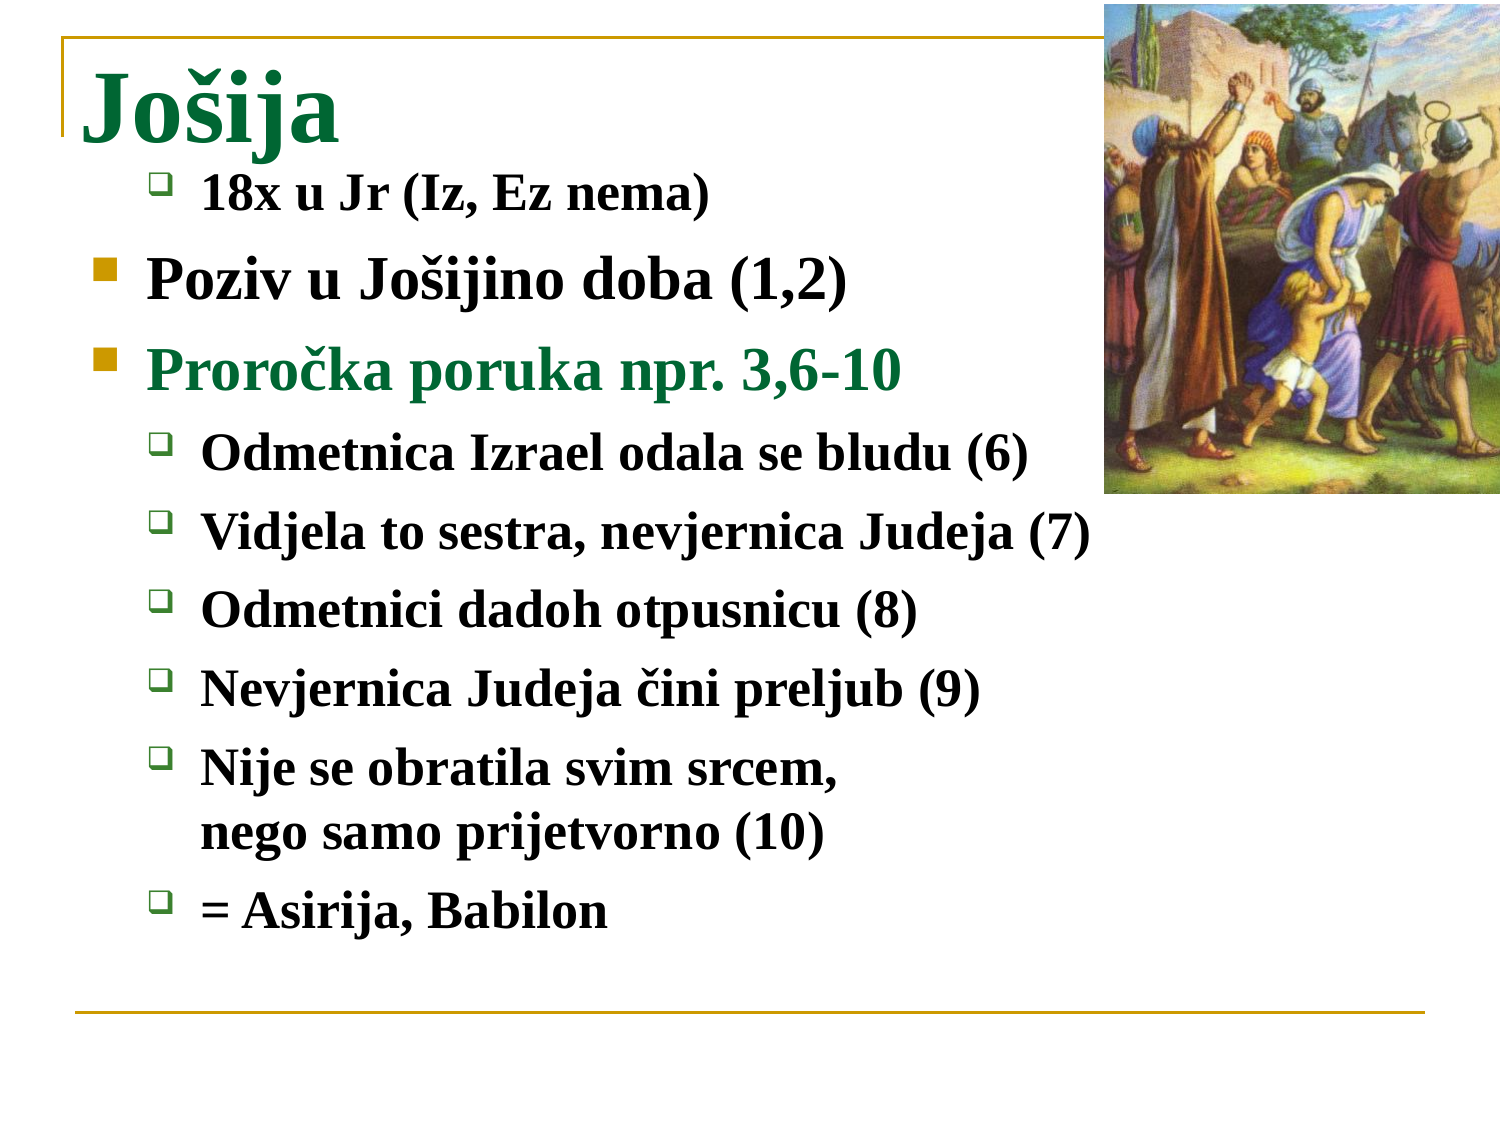

# Jošija
18x u Jr (Iz, Ez nema)
Poziv u Jošijino doba (1,2)
Proročka poruka npr. 3,6-10
Odmetnica Izrael odala se bludu (6)
Vidjela to sestra, nevjernica Judeja (7)
Odmetnici dadoh otpusnicu (8)
Nevjernica Judeja čini preljub (9)
Nije se obratila svim srcem,
nego samo prijetvorno (10)
= Asirija, Babilon